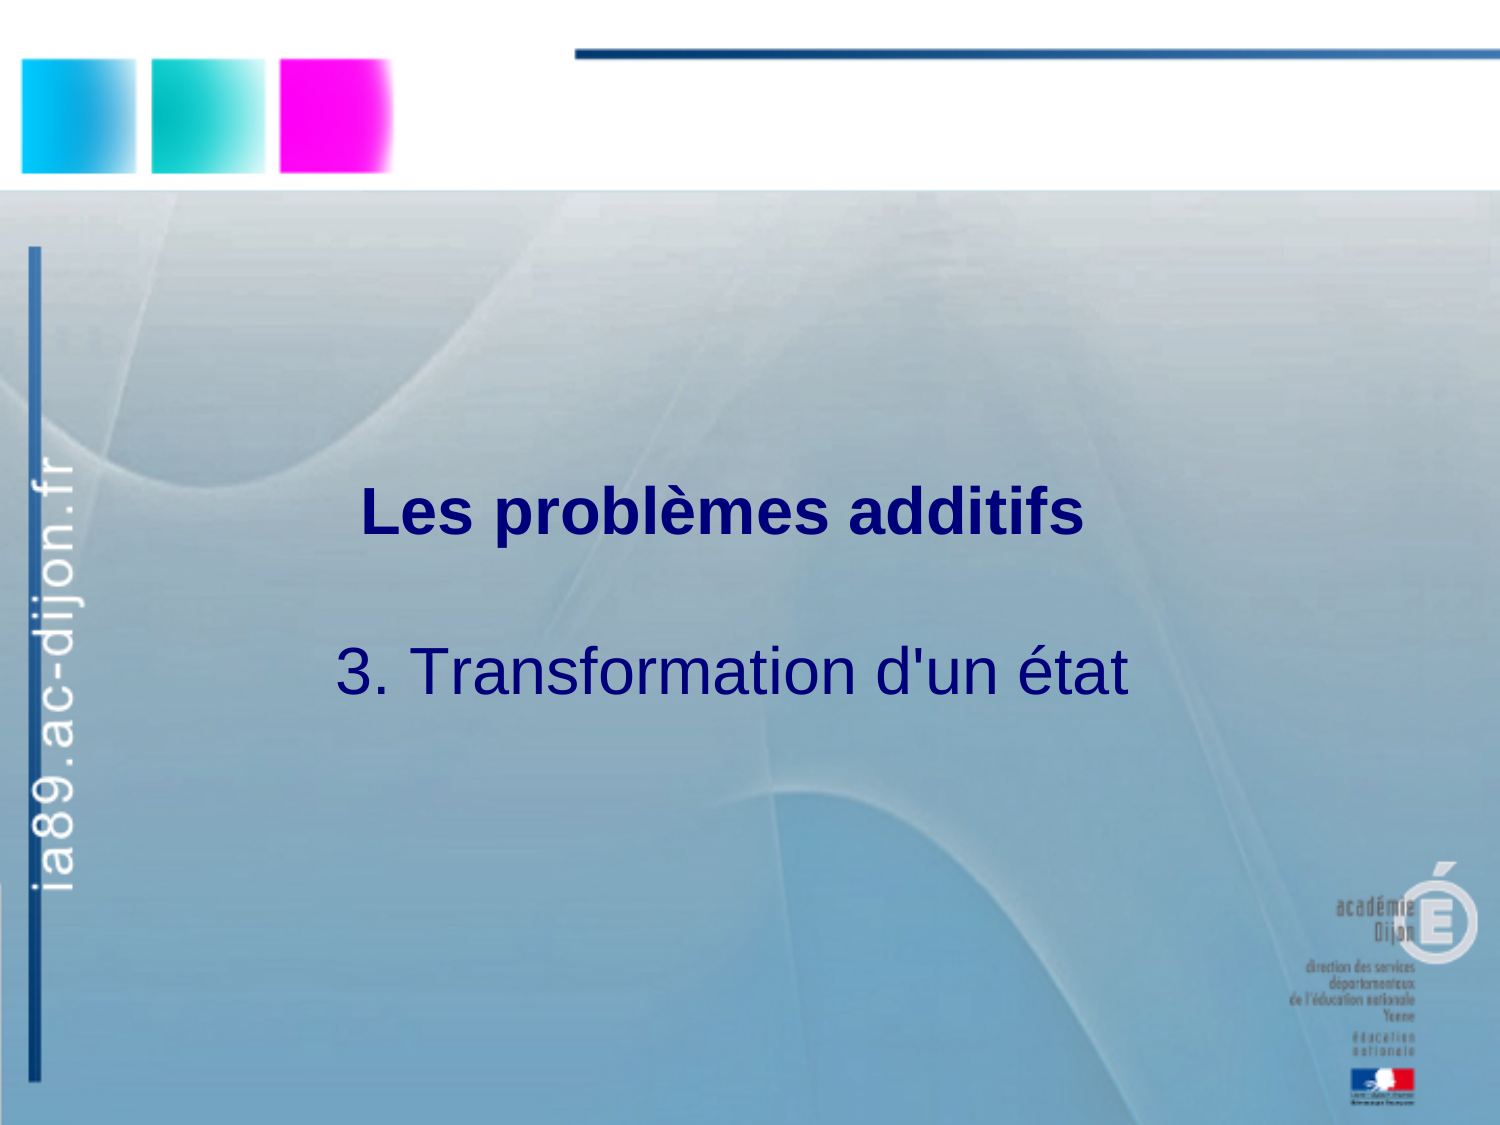

Les problèmes additifs
3. Transformation d'un état